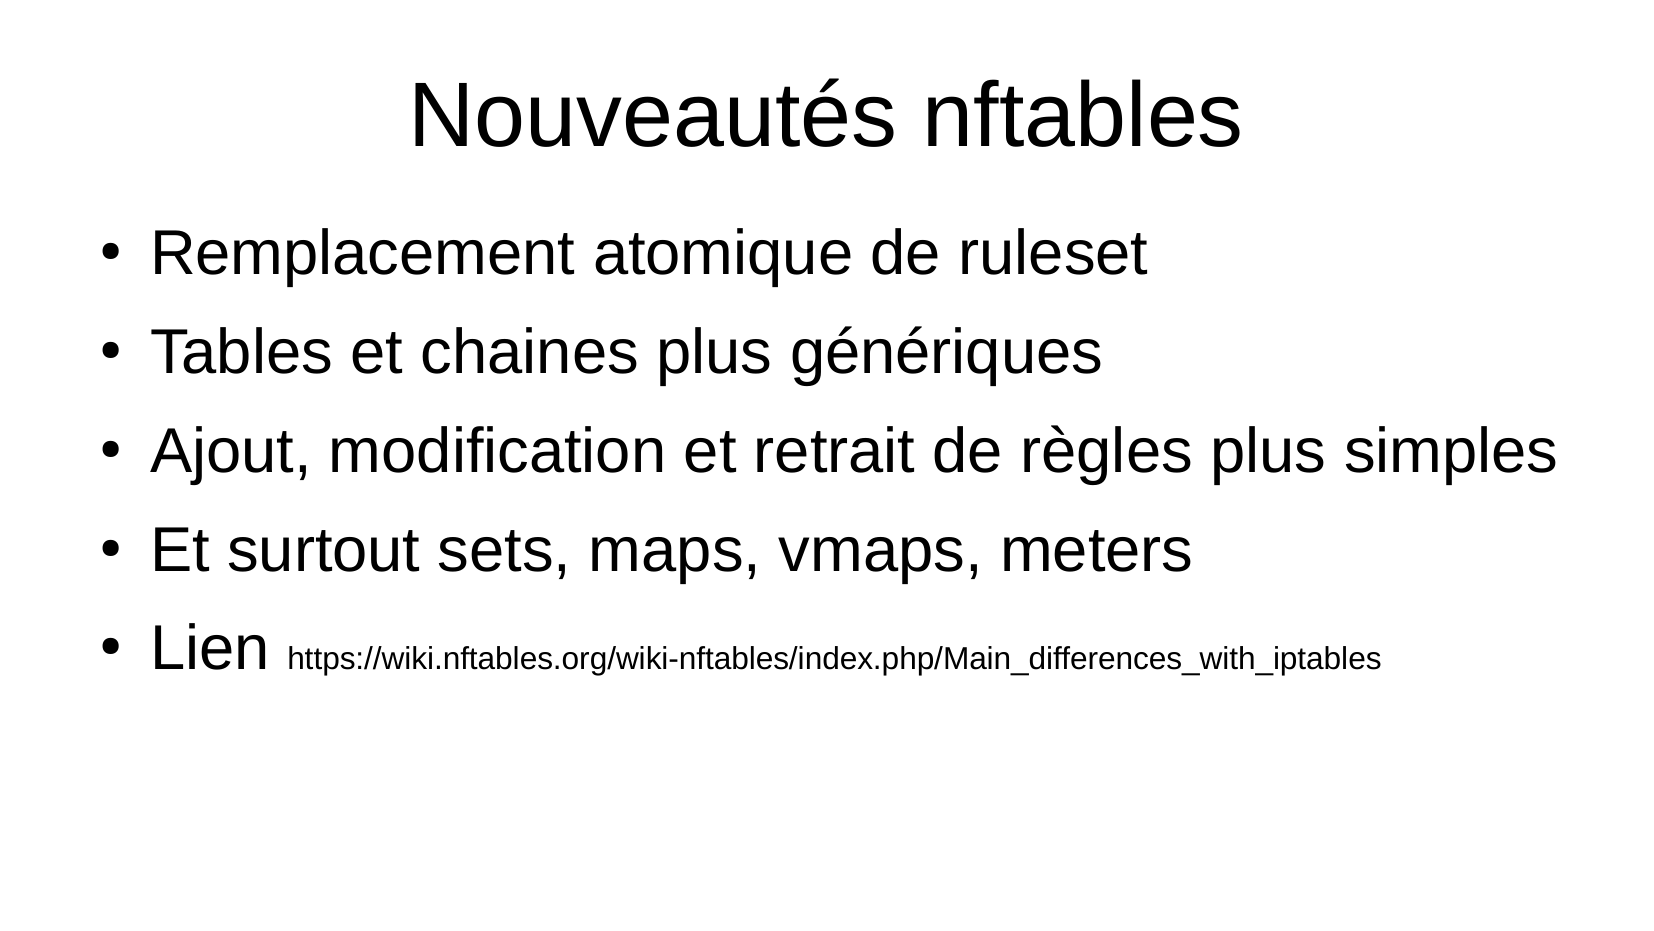

# Nouveautés nftables
Remplacement atomique de ruleset
Tables et chaines plus génériques
Ajout, modification et retrait de règles plus simples
Et surtout sets, maps, vmaps, meters
Lien https://wiki.nftables.org/wiki-nftables/index.php/Main_differences_with_iptables